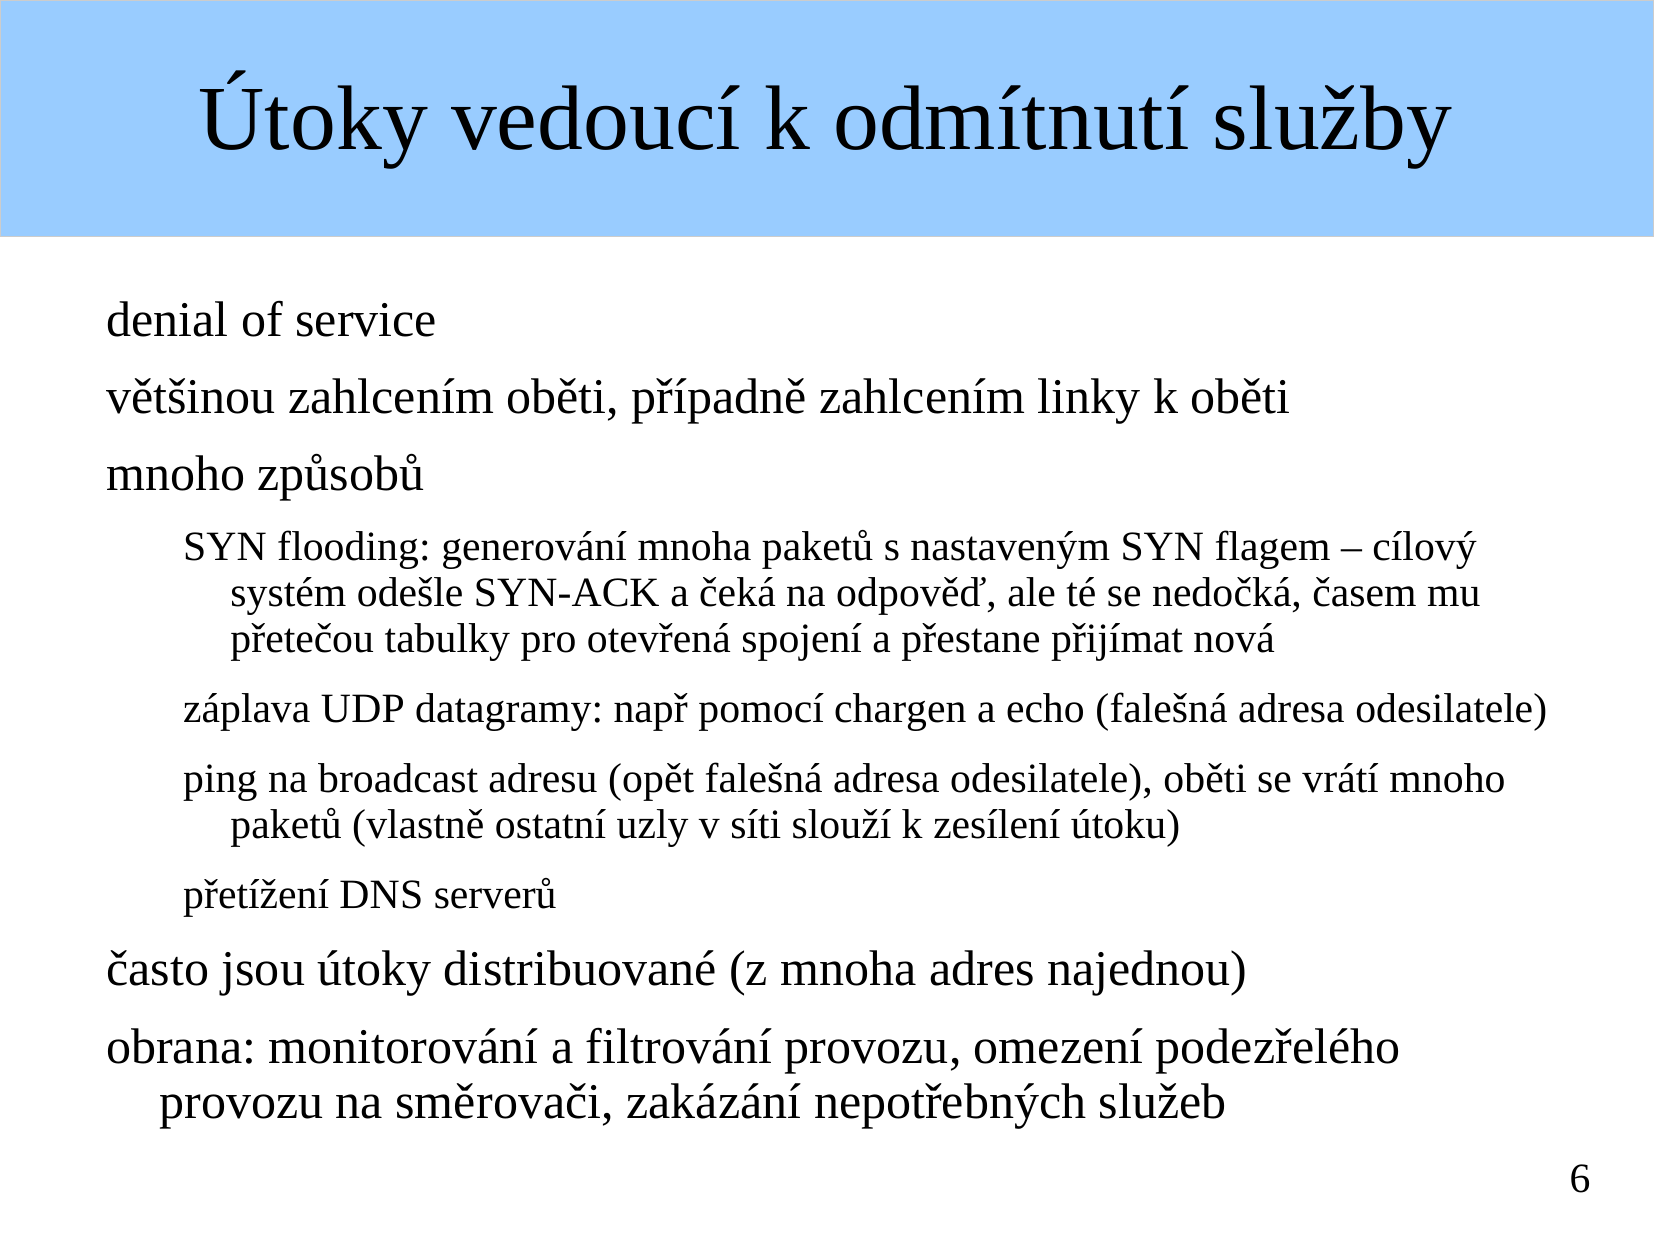

# Útoky vedoucí k odmítnutí služby
denial of service
většinou zahlcením oběti, případně zahlcením linky k oběti
mnoho způsobů
SYN flooding: generování mnoha paketů s nastaveným SYN flagem – cílový systém odešle SYN-ACK a čeká na odpověď, ale té se nedočká, časem mu přetečou tabulky pro otevřená spojení a přestane přijímat nová
záplava UDP datagramy: např pomocí chargen a echo (falešná adresa odesilatele)
ping na broadcast adresu (opět falešná adresa odesilatele), oběti se vrátí mnoho paketů (vlastně ostatní uzly v síti slouží k zesílení útoku)
přetížení DNS serverů
často jsou útoky distribuované (z mnoha adres najednou)
obrana: monitorování a filtrování provozu, omezení podezřelého provozu na směrovači, zakázání nepotřebných služeb